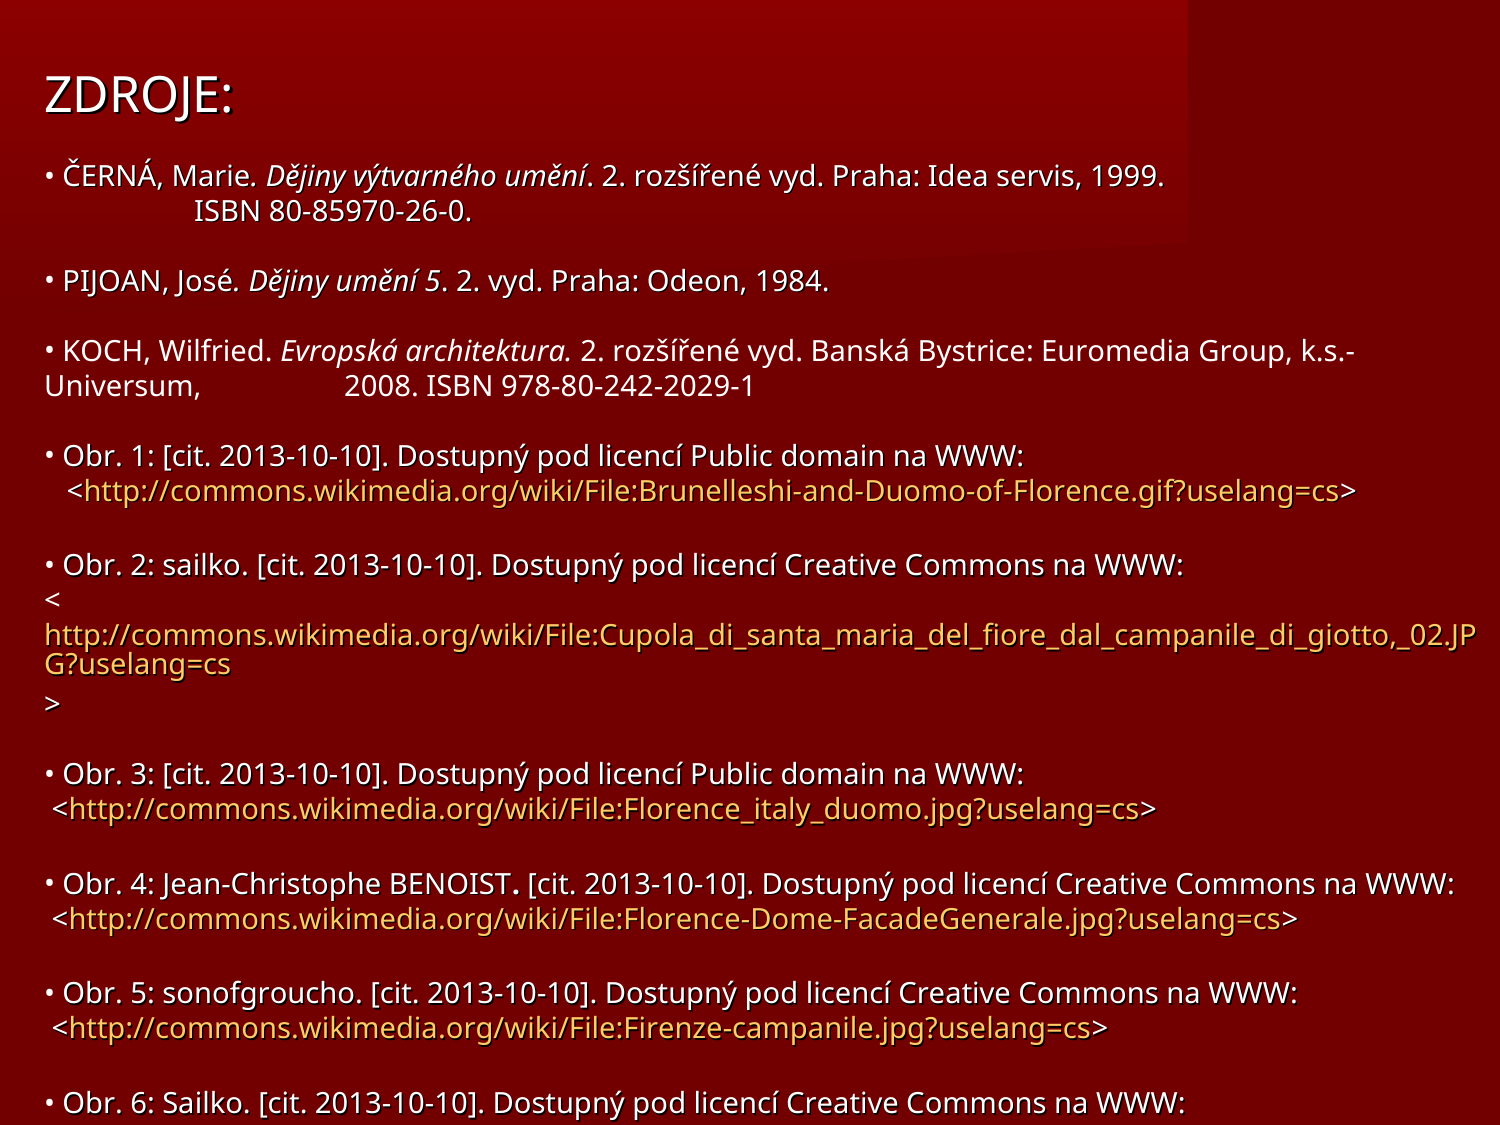

ZDROJE:
 ČERNÁ, Marie. Dějiny výtvarného umění. 2. rozšířené vyd. Praha: Idea servis, 1999.
	ISBN 80-85970-26-0.
 PIJOAN, José. Dějiny umění 5. 2. vyd. Praha: Odeon, 1984.
 KOCH, Wilfried. Evropská architektura. 2. rozšířené vyd. Banská Bystrice: Euromedia Group, k.s.-Universum, 	2008. ISBN 978-80-242-2029-1
 Obr. 1: [cit. 2013-10-10]. Dostupný pod licencí Public domain na WWW:
 <http://commons.wikimedia.org/wiki/File:Brunelleshi-and-Duomo-of-Florence.gif?uselang=cs>
 Obr. 2: sailko. [cit. 2013-10-10]. Dostupný pod licencí Creative Commons na WWW:
<http://commons.wikimedia.org/wiki/File:Cupola_di_santa_maria_del_fiore_dal_campanile_di_giotto,_02.JPG?uselang=cs>
 Obr. 3: [cit. 2013-10-10]. Dostupný pod licencí Public domain na WWW:
 <http://commons.wikimedia.org/wiki/File:Florence_italy_duomo.jpg?uselang=cs>
 Obr. 4: Jean-Christophe BENOIST. [cit. 2013-10-10]. Dostupný pod licencí Creative Commons na WWW:
 <http://commons.wikimedia.org/wiki/File:Florence-Dome-FacadeGenerale.jpg?uselang=cs>
 Obr. 5: sonofgroucho. [cit. 2013-10-10]. Dostupný pod licencí Creative Commons na WWW:
 <http://commons.wikimedia.org/wiki/File:Firenze-campanile.jpg?uselang=cs>
 Obr. 6: Sailko. [cit. 2013-10-10]. Dostupný pod licencí Creative Commons na WWW:
 <http://commons.wikimedia.org/wiki/File:Spedale_degli_Innocenti.JPG>